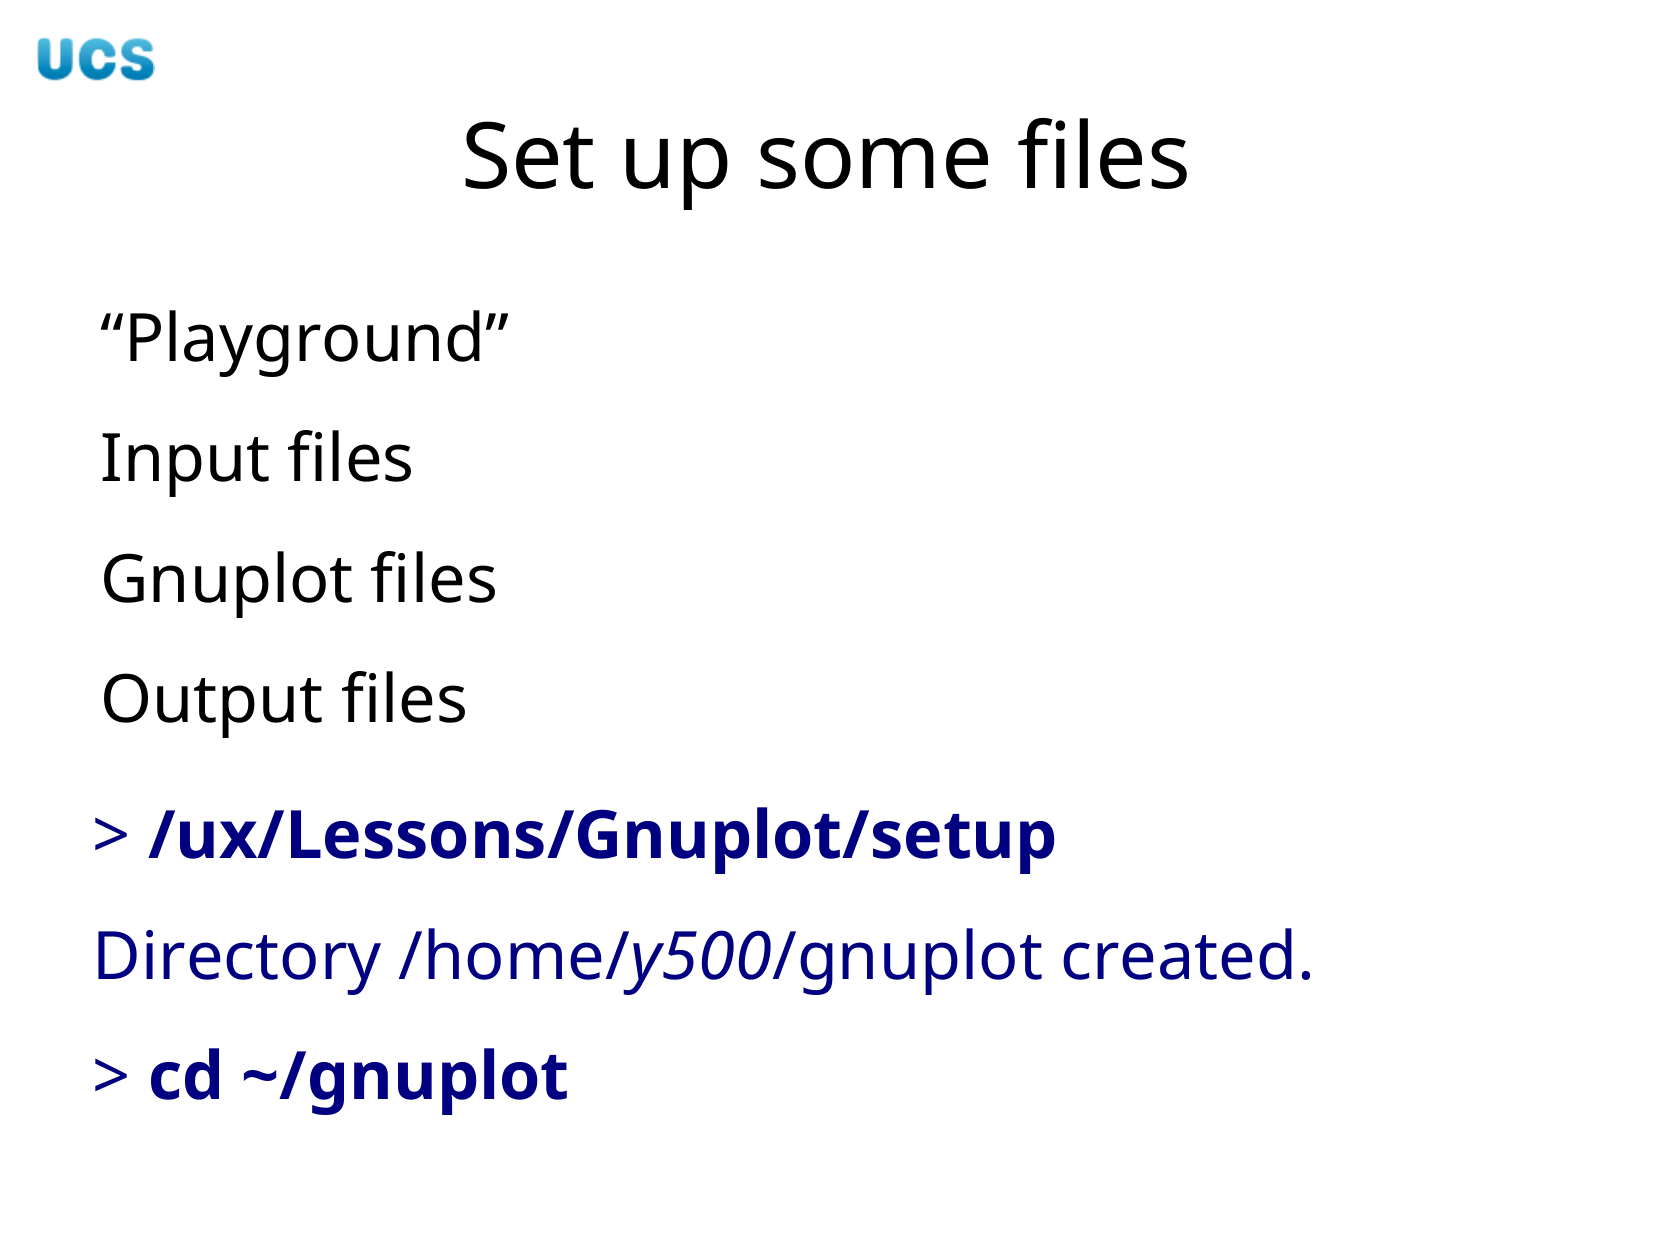

# Set up some files
“Playground”
Input files
Gnuplot files
Output files
> /ux/Lessons/Gnuplot/setup
Directory /home/y500/gnuplot created.
> cd ~/gnuplot